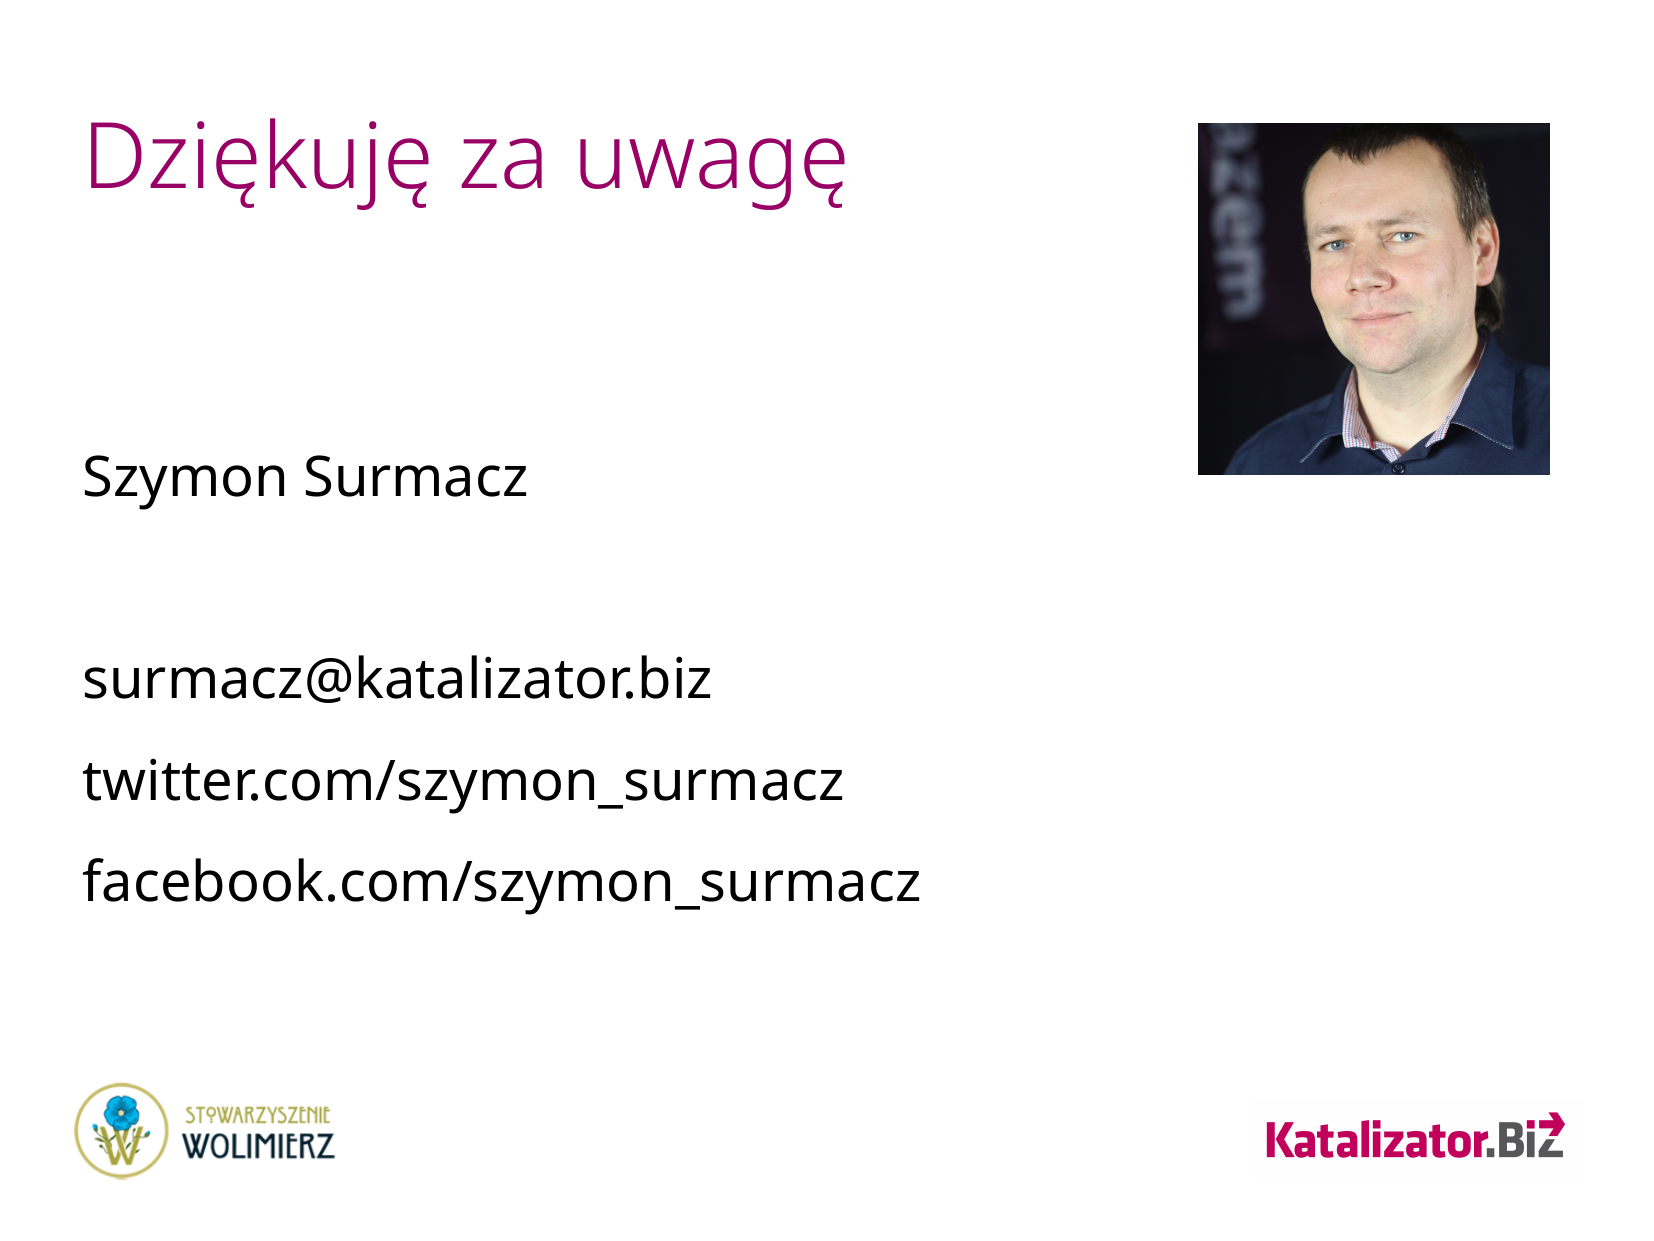

# Dziękuję za uwagę
Szymon Surmacz
surmacz@katalizator.biz
twitter.com/szymon_surmacz
facebook.com/szymon_surmacz